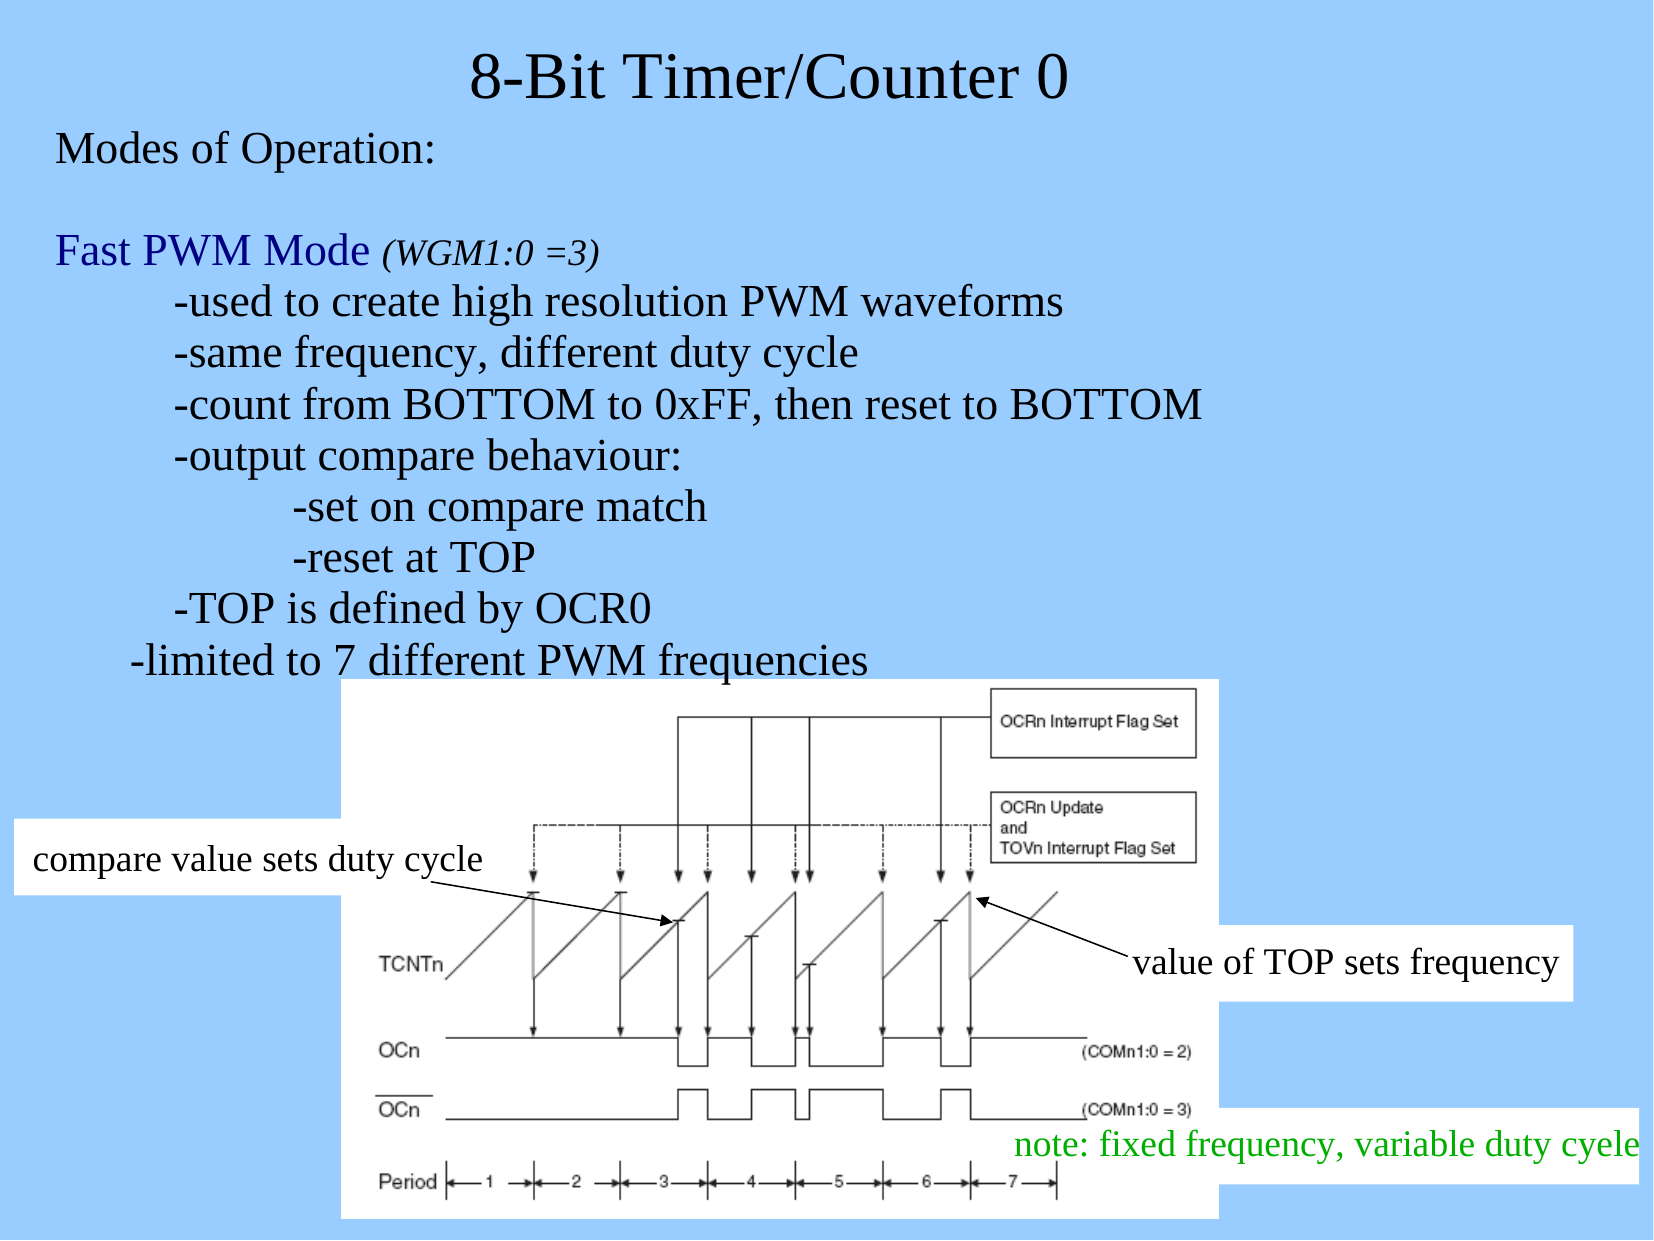

8-Bit Timer/Counter 0
Modes of Operation:
Fast PWM Mode (WGM1:0 =3)
	-used to create high resolution PWM waveforms
	-same frequency, different duty cycle
	-count from BOTTOM to 0xFF, then reset to BOTTOM
	-output compare behaviour:
		-set on compare match
		-reset at TOP
	-TOP is defined by OCR0
	-limited to 7 different PWM frequencies
compare value sets duty cycle
value of TOP sets frequency
note: fixed frequency, variable duty cyele